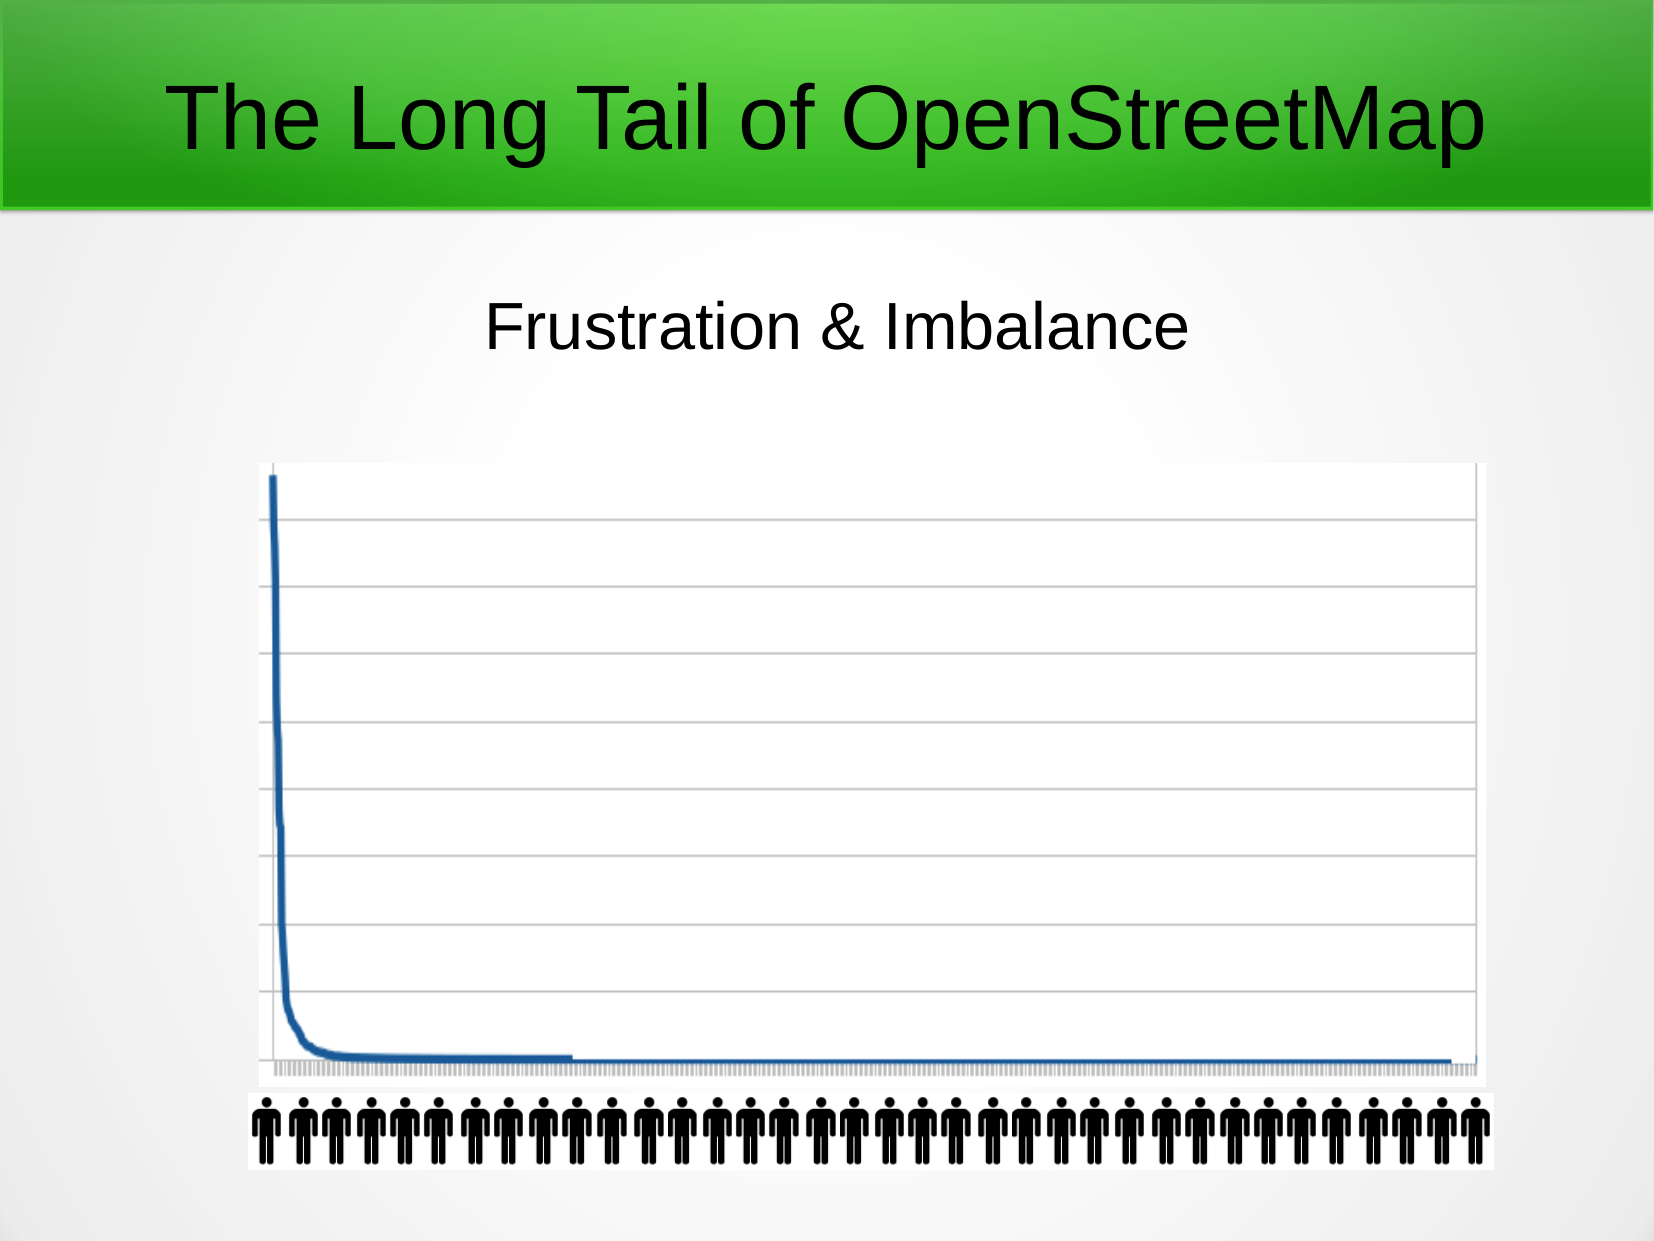

# The Long Tail of OpenStreetMap
Frustration & Imbalance